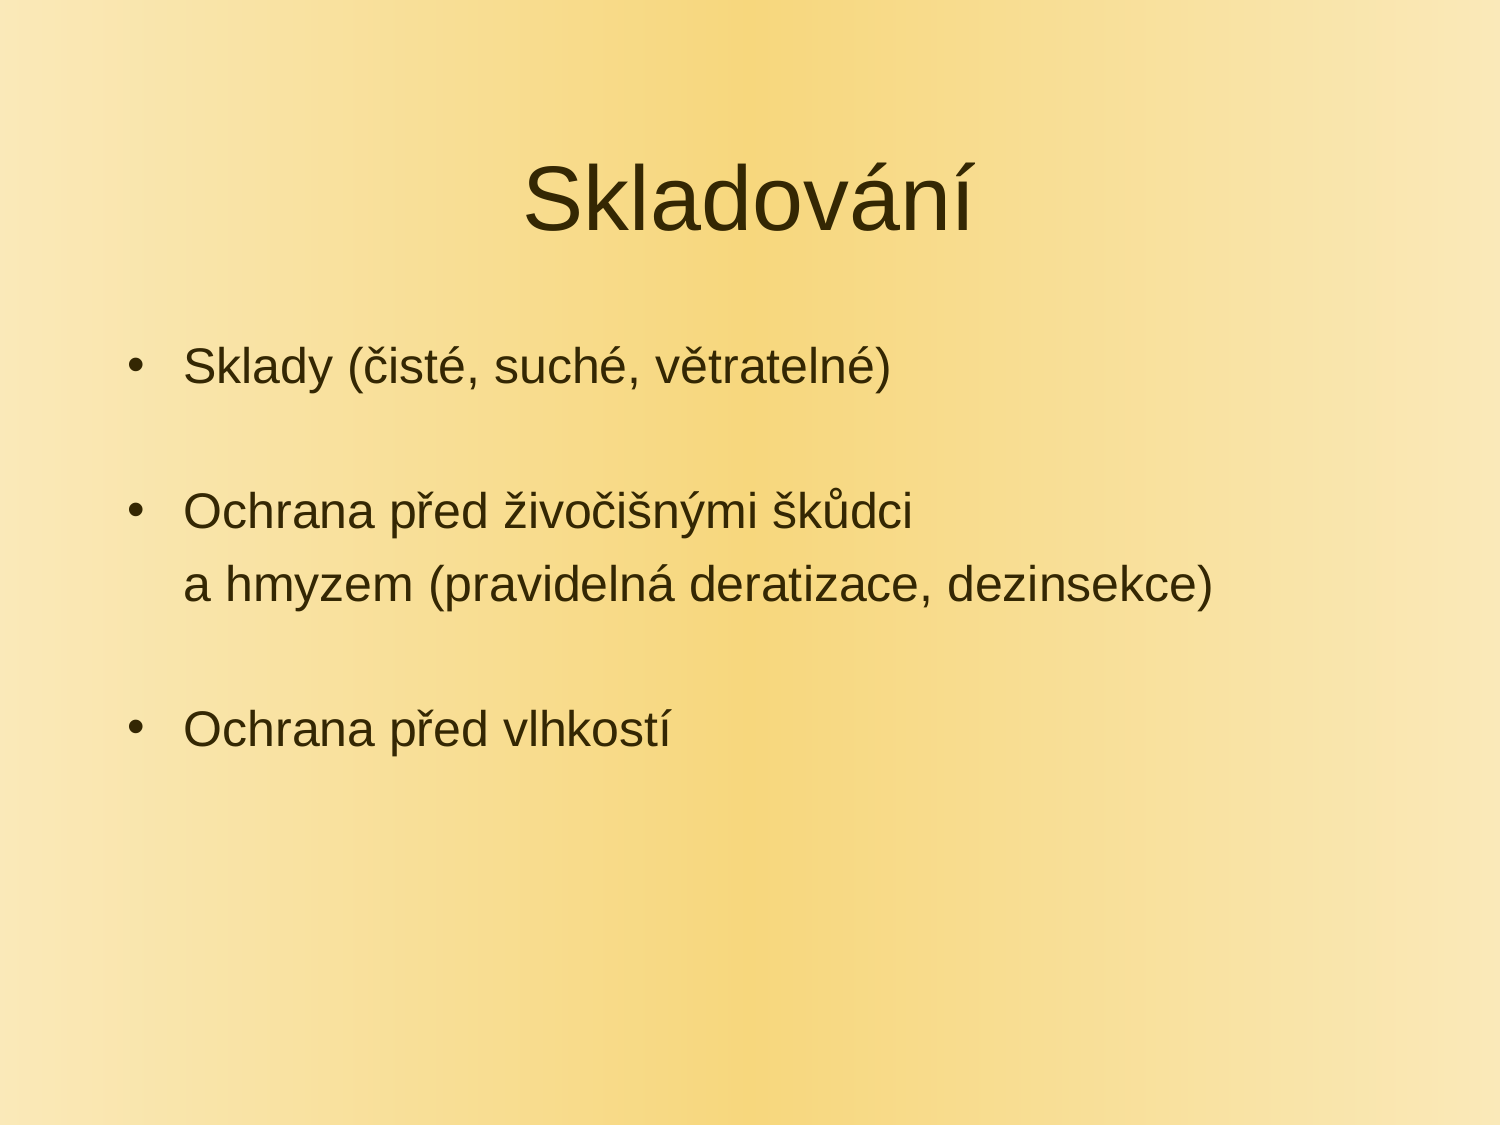

# Skladování
Sklady (čisté, suché, větratelné)
Ochrana před živočišnými škůdci
 	a hmyzem (pravidelná deratizace, dezinsekce)
Ochrana před vlhkostí